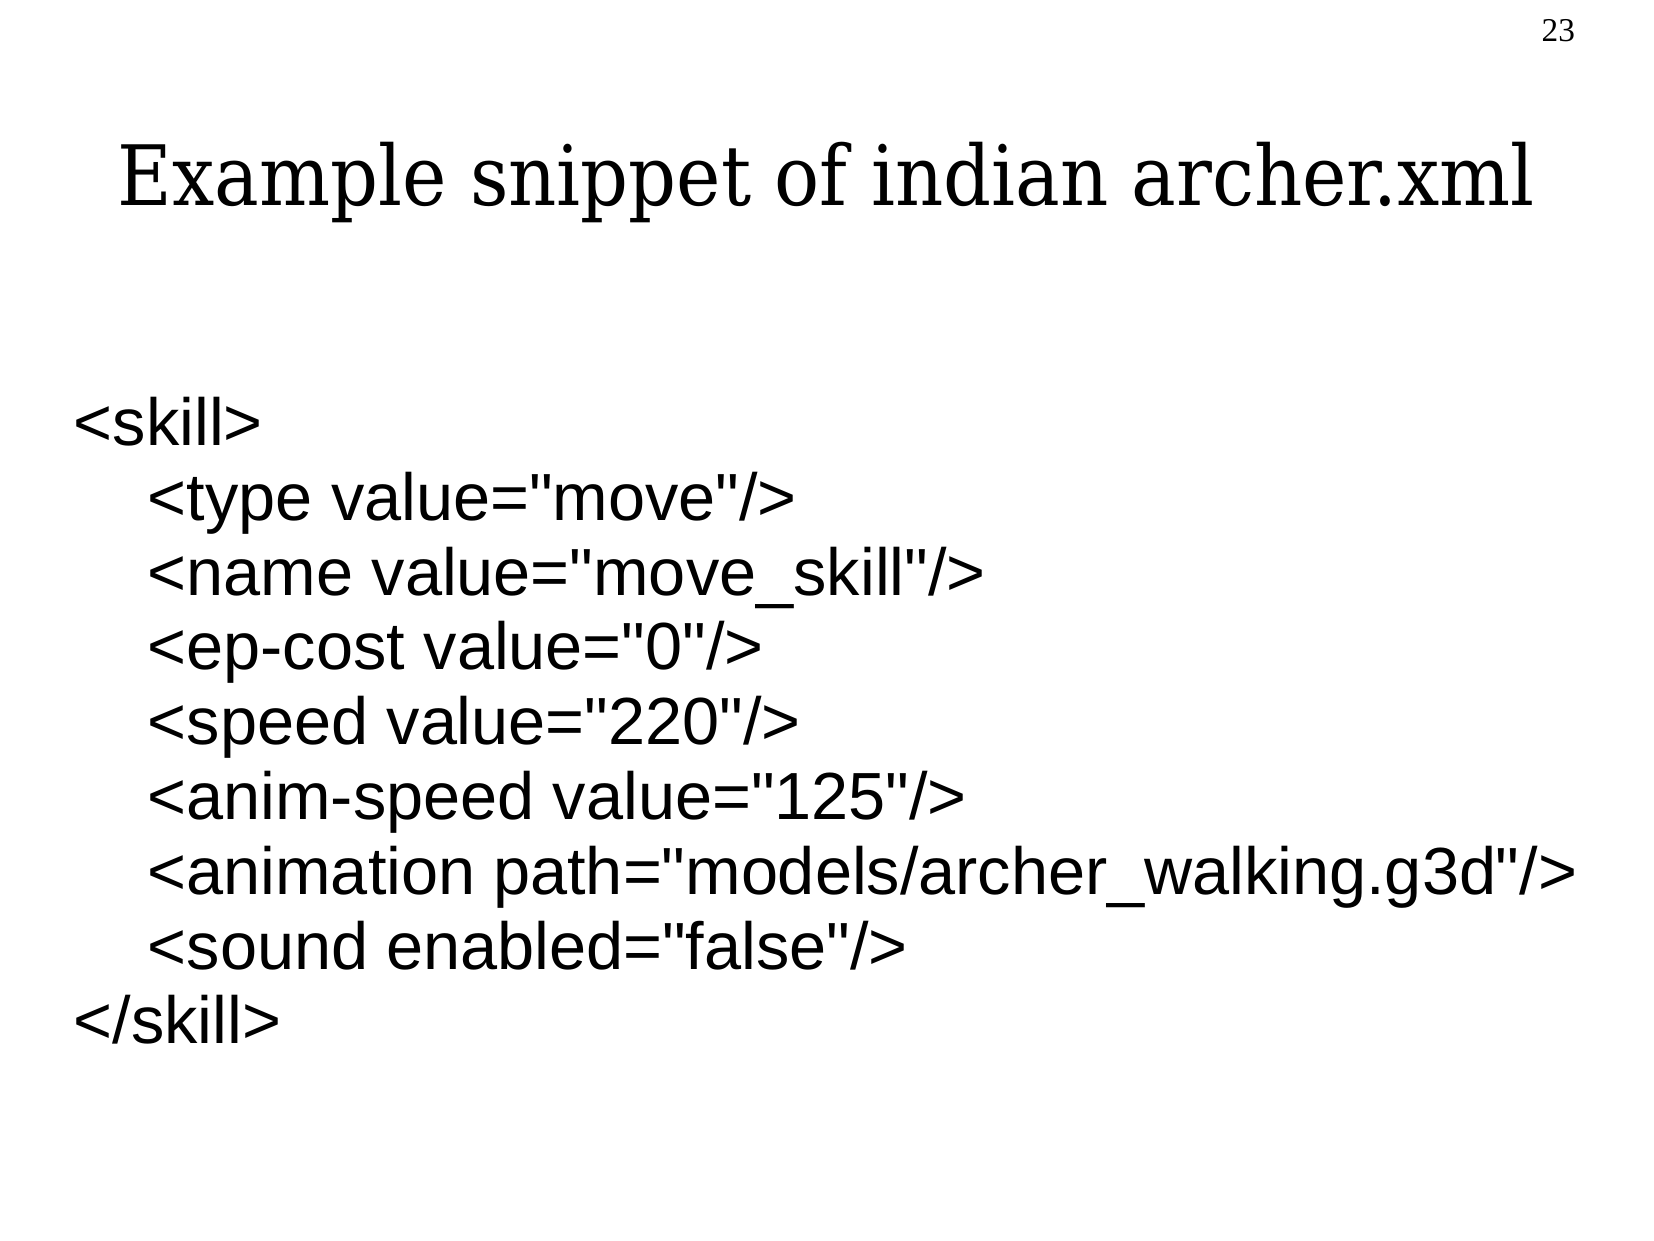

# Example snippet of indian archer.xml
<skill>
 <type value="move"/>
 <name value="move_skill"/>
 <ep-cost value="0"/>
 <speed value="220"/>
 <anim-speed value="125"/>
 <animation path="models/archer_walking.g3d"/>
 <sound enabled="false"/>
</skill>